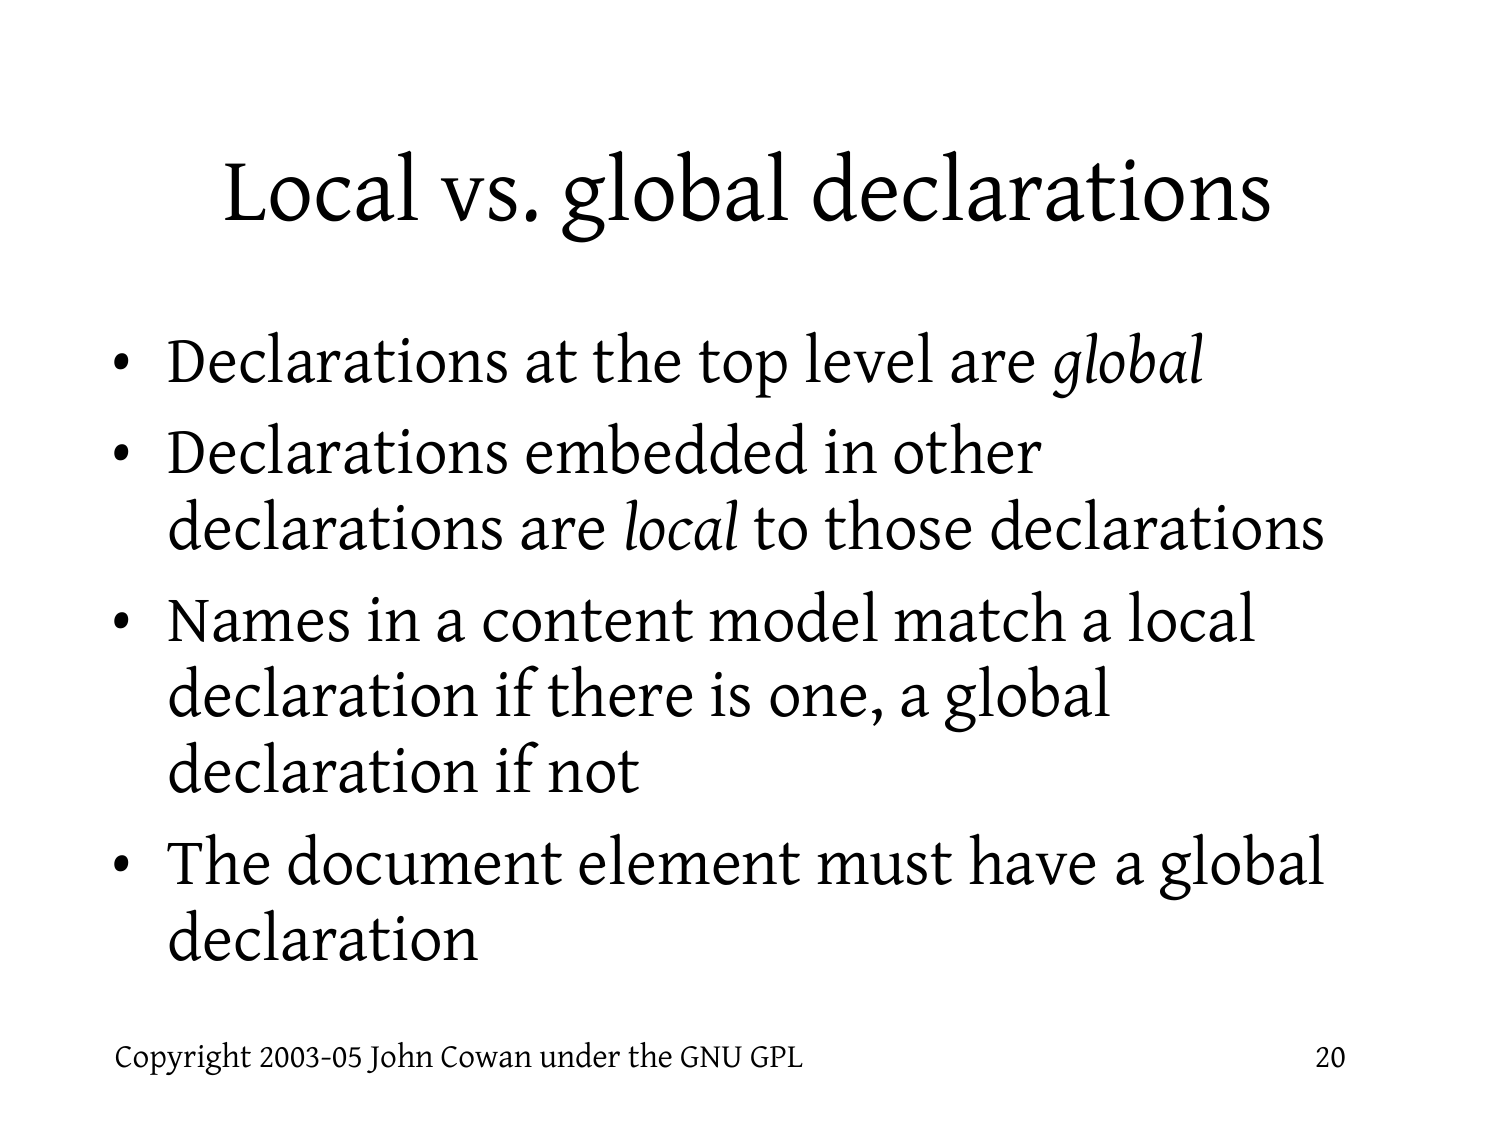

# Local vs. global declarations
Declarations at the top level are global
Declarations embedded in other declarations are local to those declarations
Names in a content model match a local declaration if there is one, a global declaration if not
The document element must have a global declaration